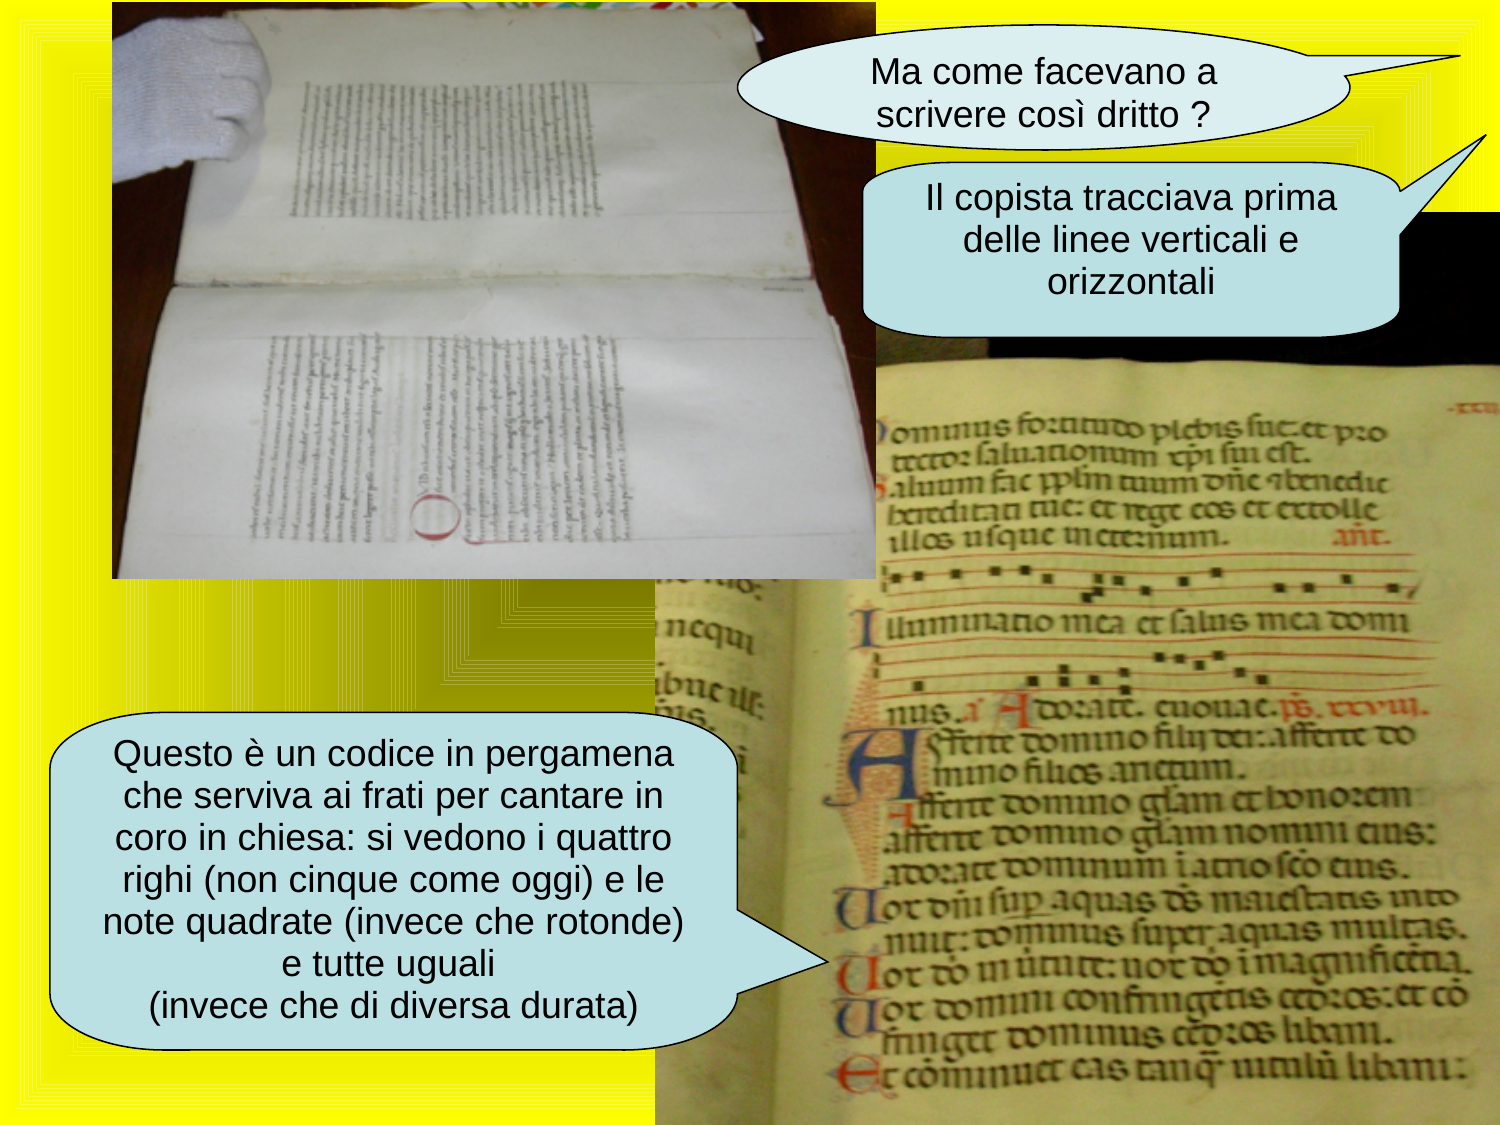

Ma come facevano a scrivere così dritto ?
Il copista tracciava prima delle linee verticali e orizzontali
Questo è un codice in pergamena che serviva ai frati per cantare in coro in chiesa: si vedono i quattro righi (non cinque come oggi) e le note quadrate (invece che rotonde) e tutte uguali
(invece che di diversa durata)